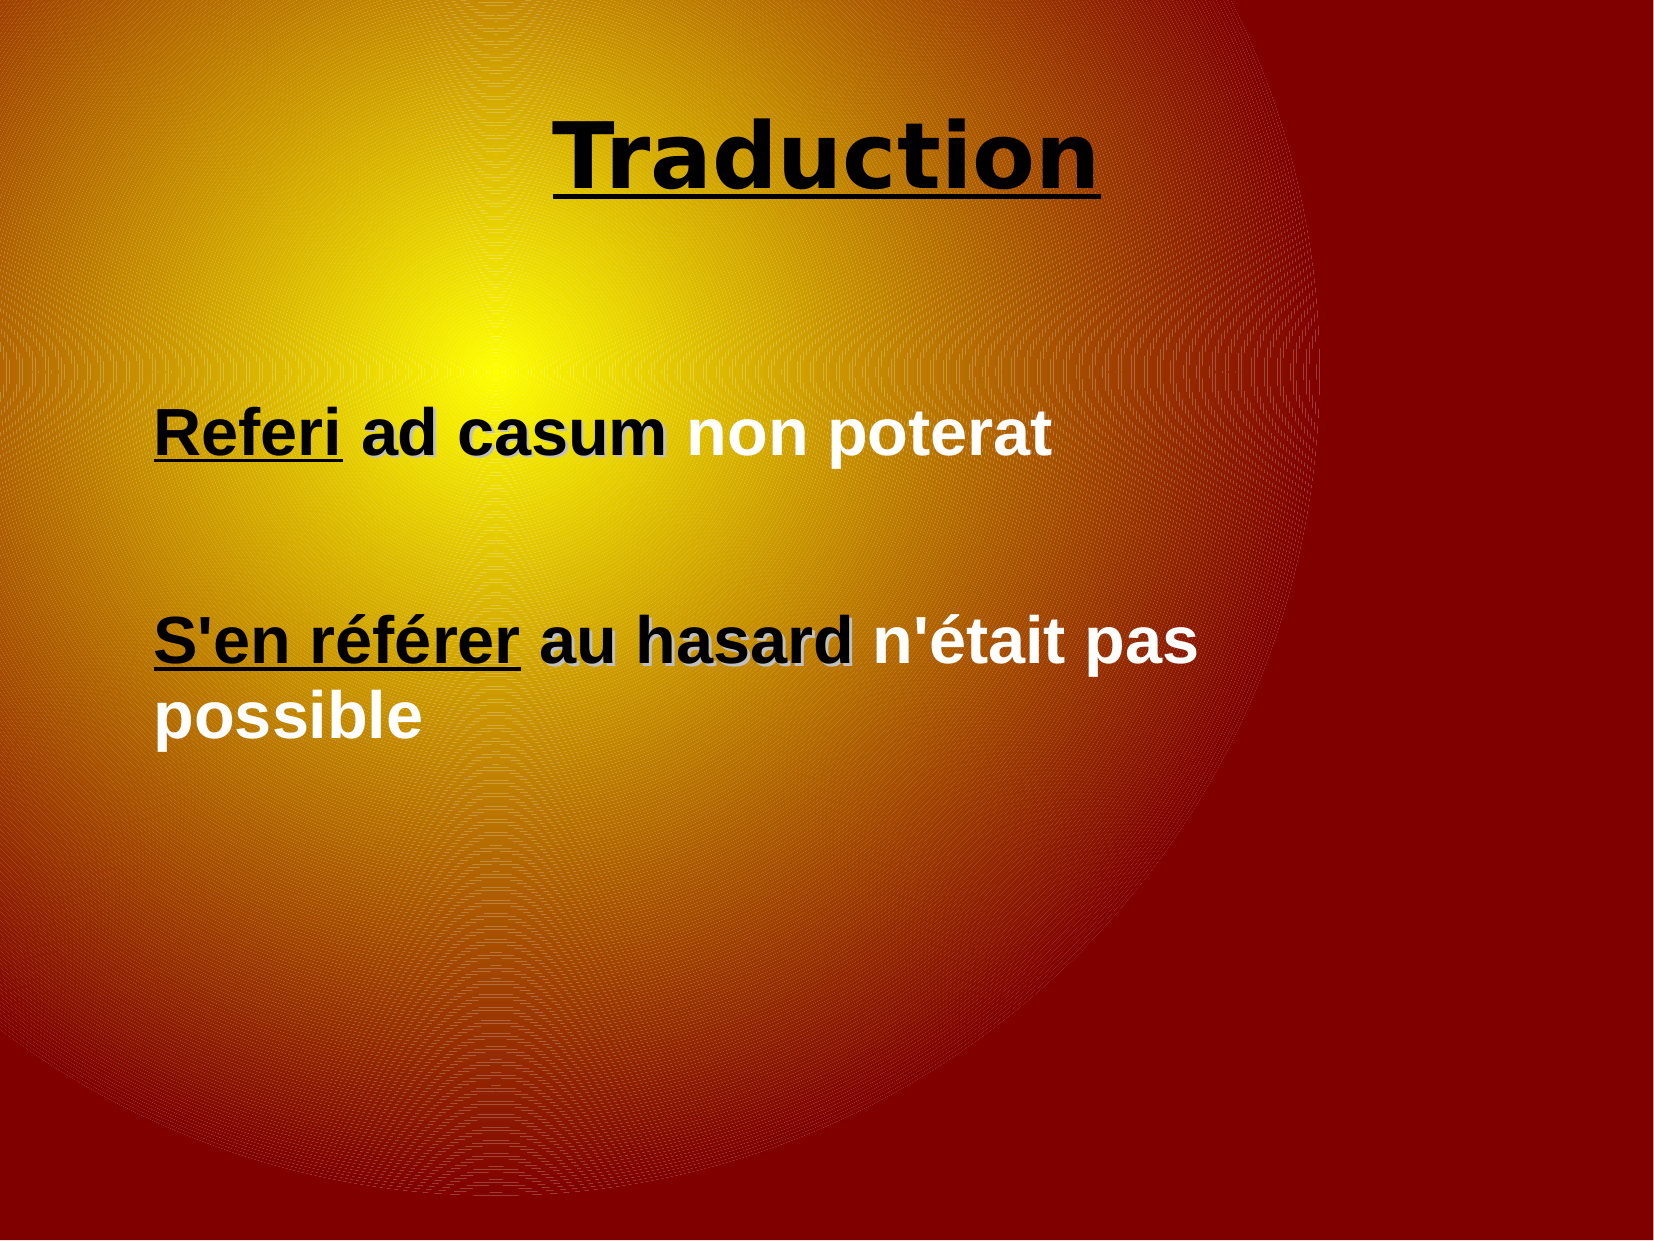

Traduction
# Referi ad casum non poterat
S'en référer au hasard n'était pas possible